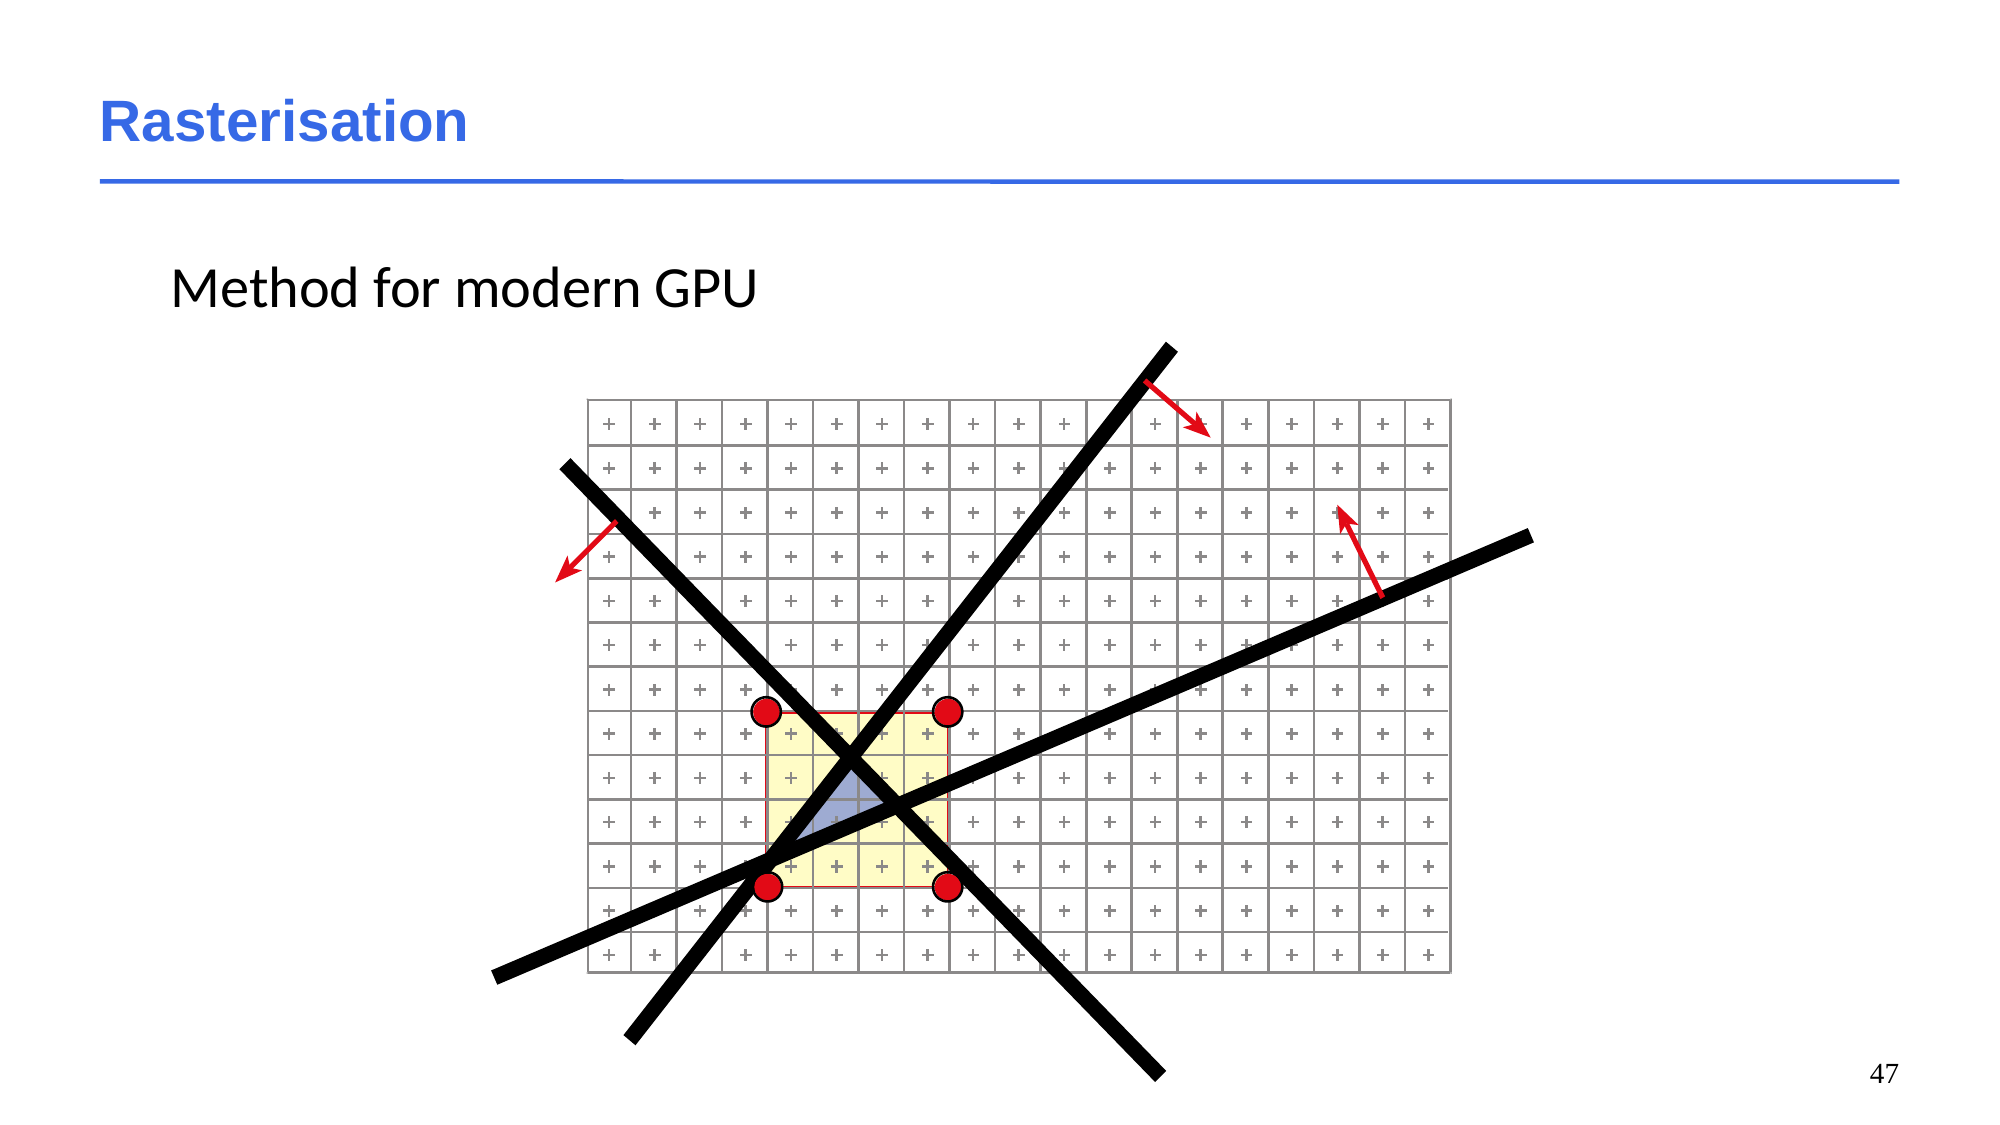

# Rasterisation
Method for modern GPU
47